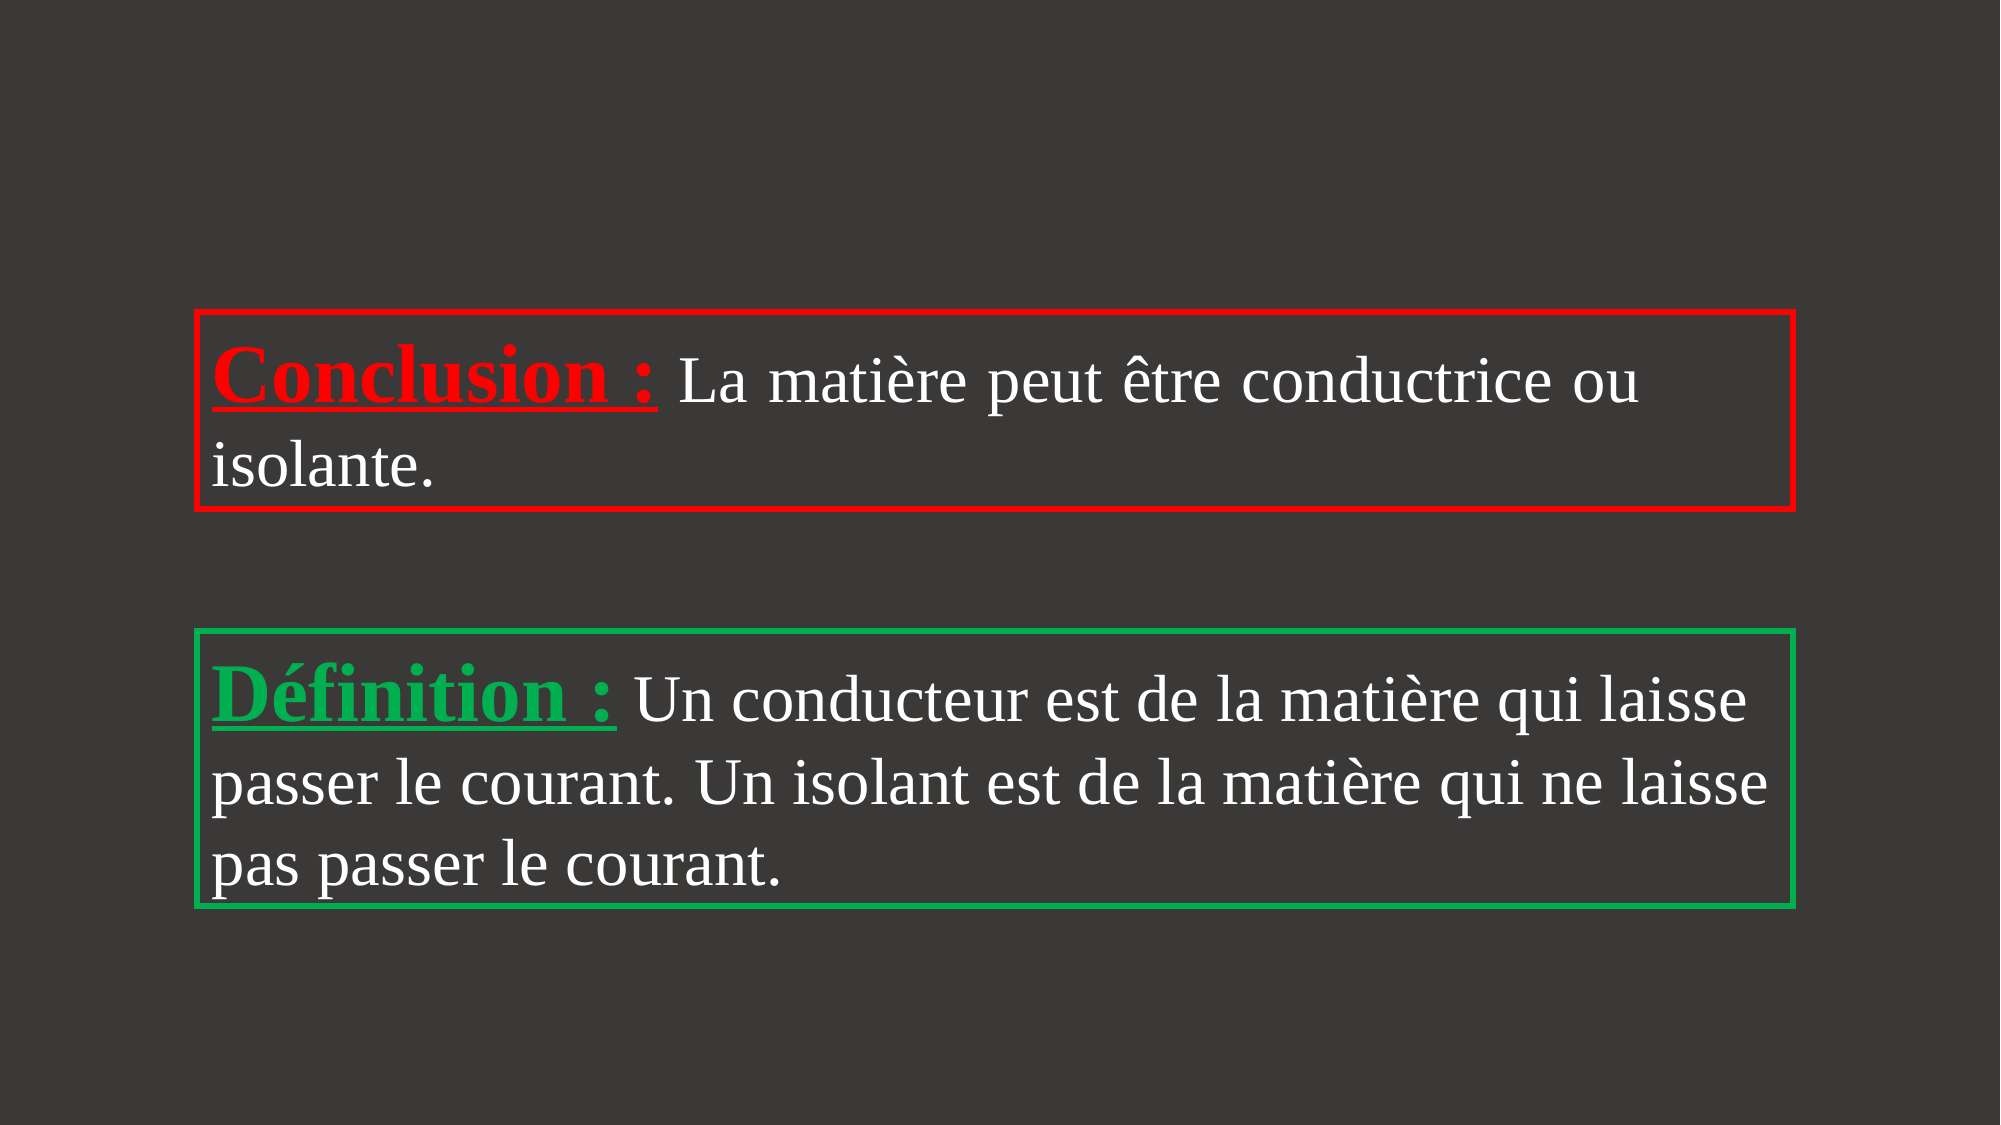

Conclusion : La matière peut être conductrice ou isolante.
Définition : Un conducteur est de la matière qui laisse passer le courant. Un isolant est de la matière qui ne laisse pas passer le courant.